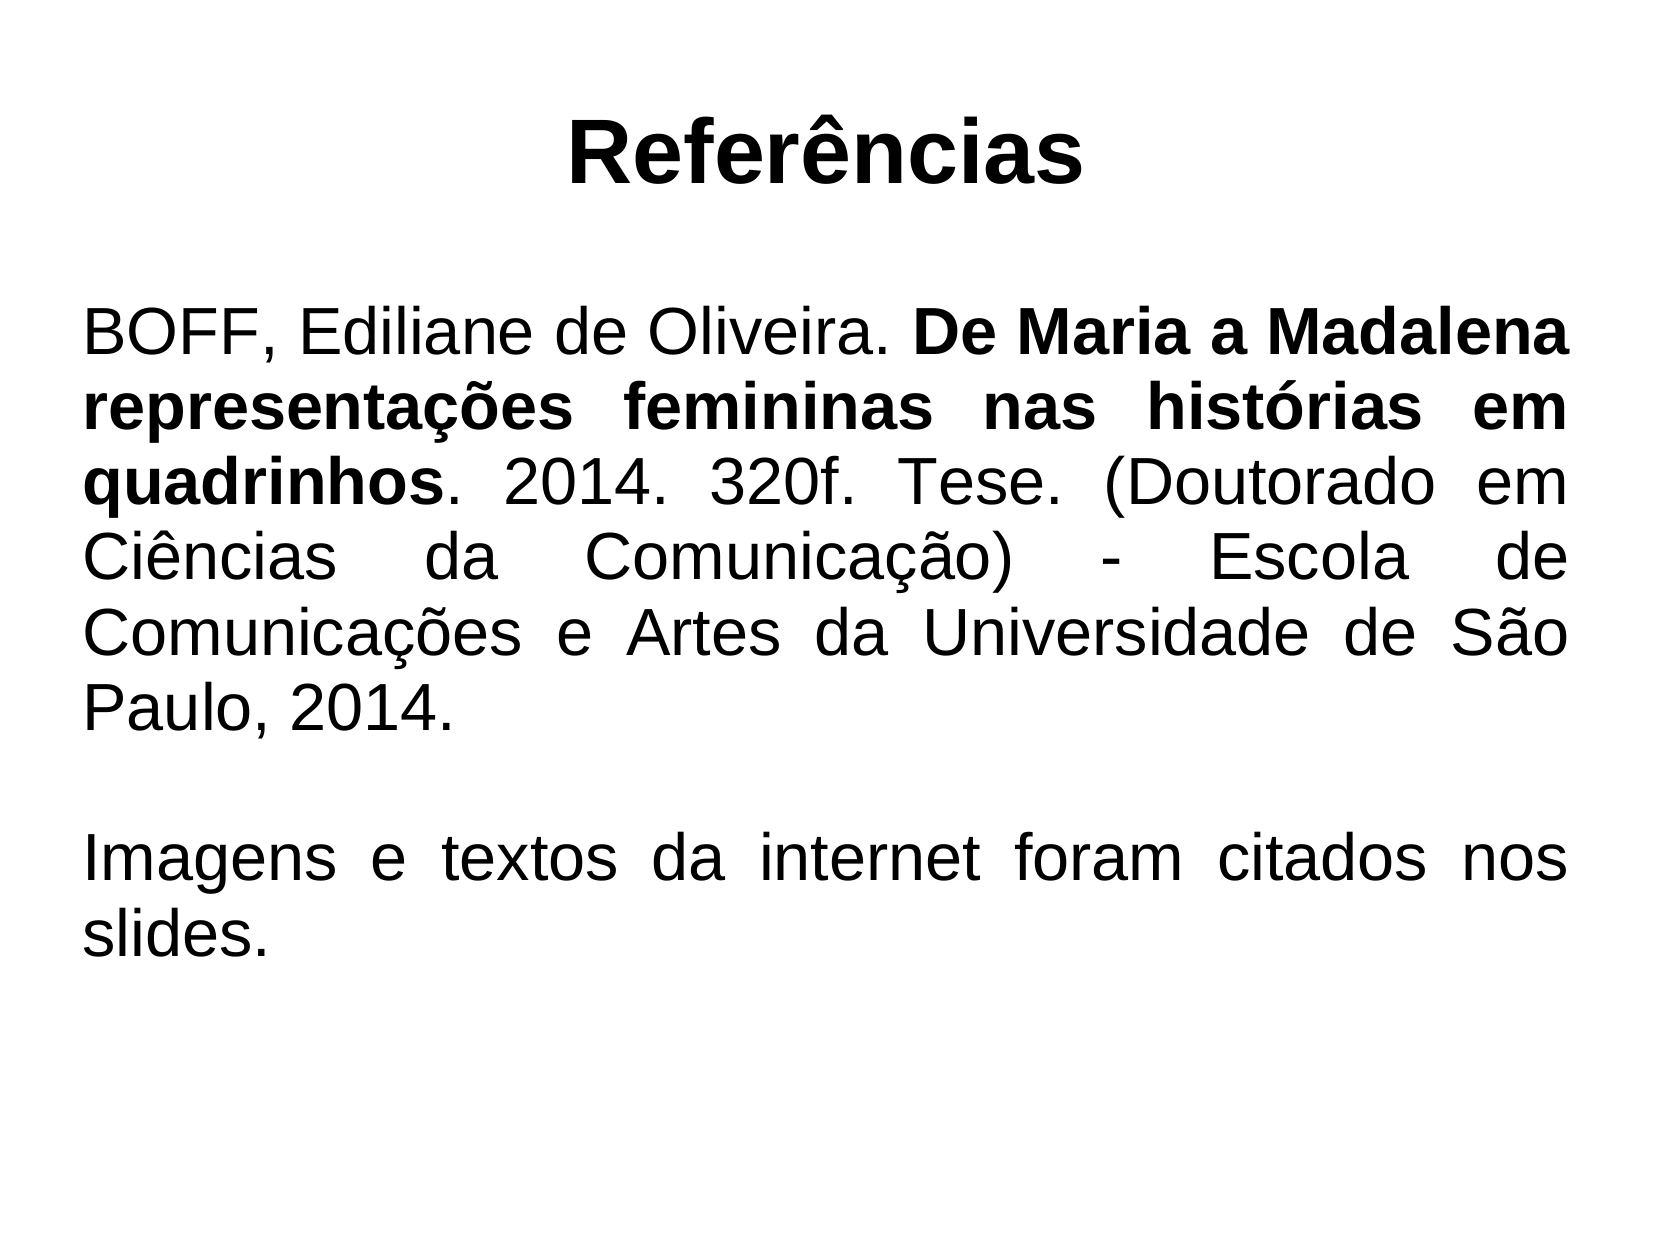

# Referências
BOFF, Ediliane de Oliveira. De Maria a Madalena representações femininas nas histórias em quadrinhos. 2014. 320f. Tese. (Doutorado em Ciências da Comunicação) - Escola de Comunicações e Artes da Universidade de São Paulo, 2014.
Imagens e textos da internet foram citados nos slides.